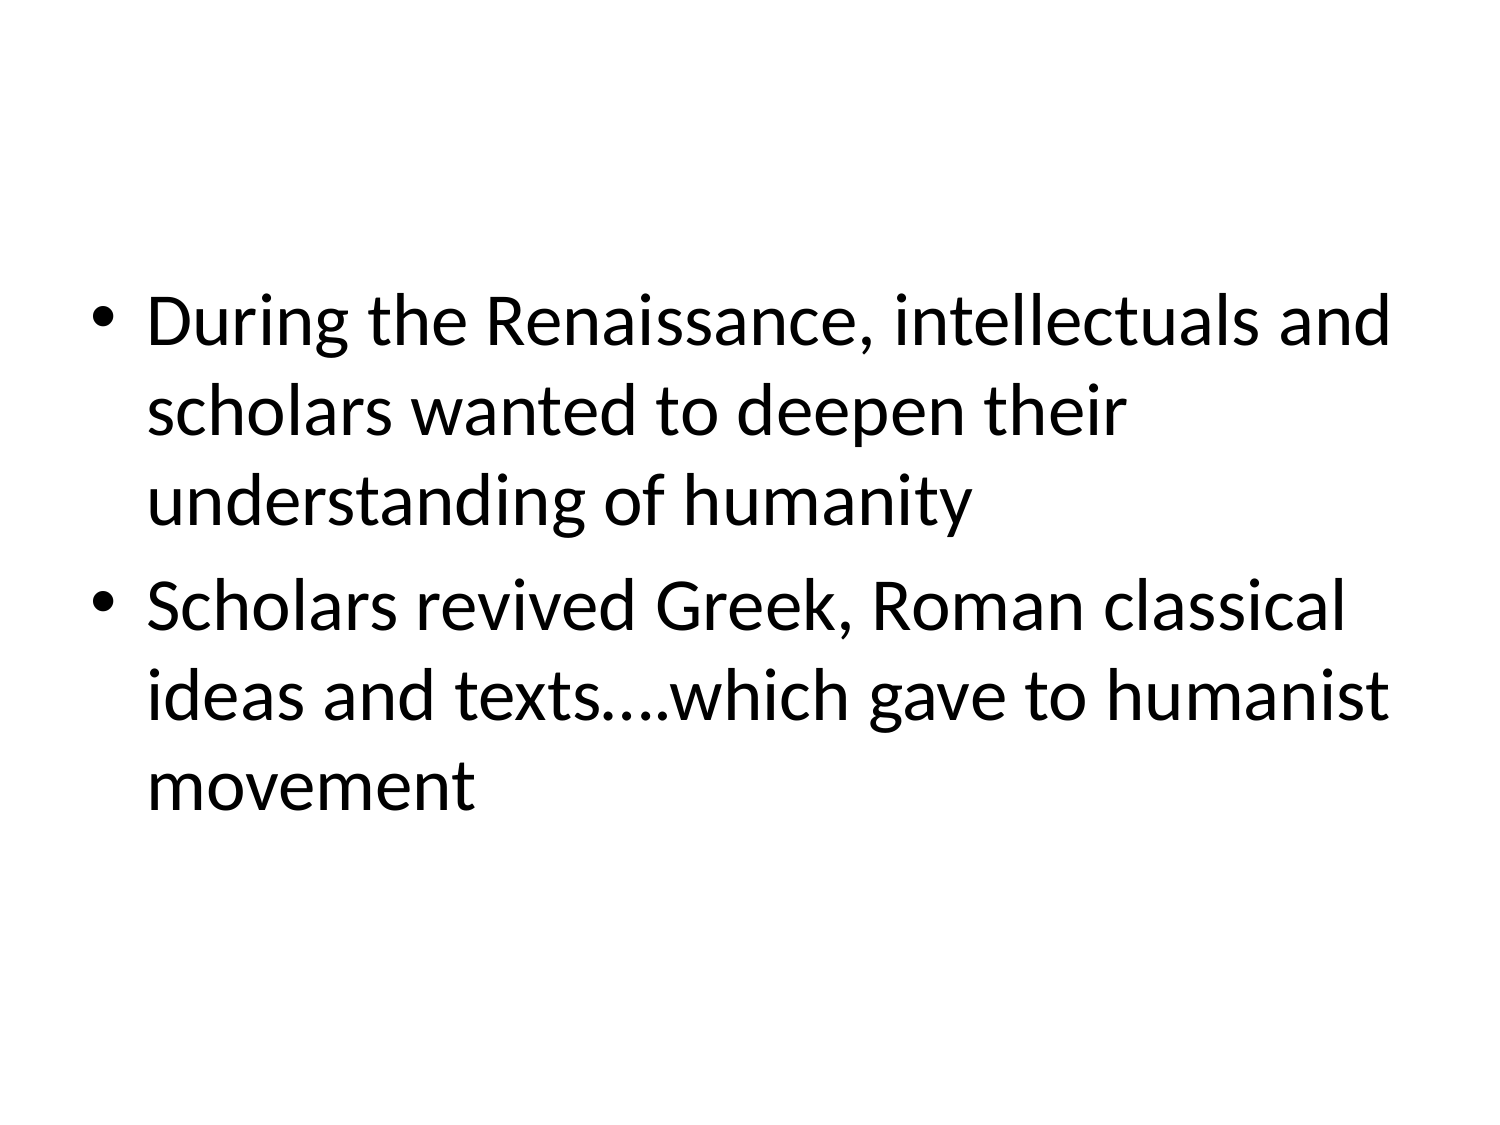

#
During the Renaissance, intellectuals and scholars wanted to deepen their understanding of humanity
Scholars revived Greek, Roman classical ideas and texts….which gave to humanist movement